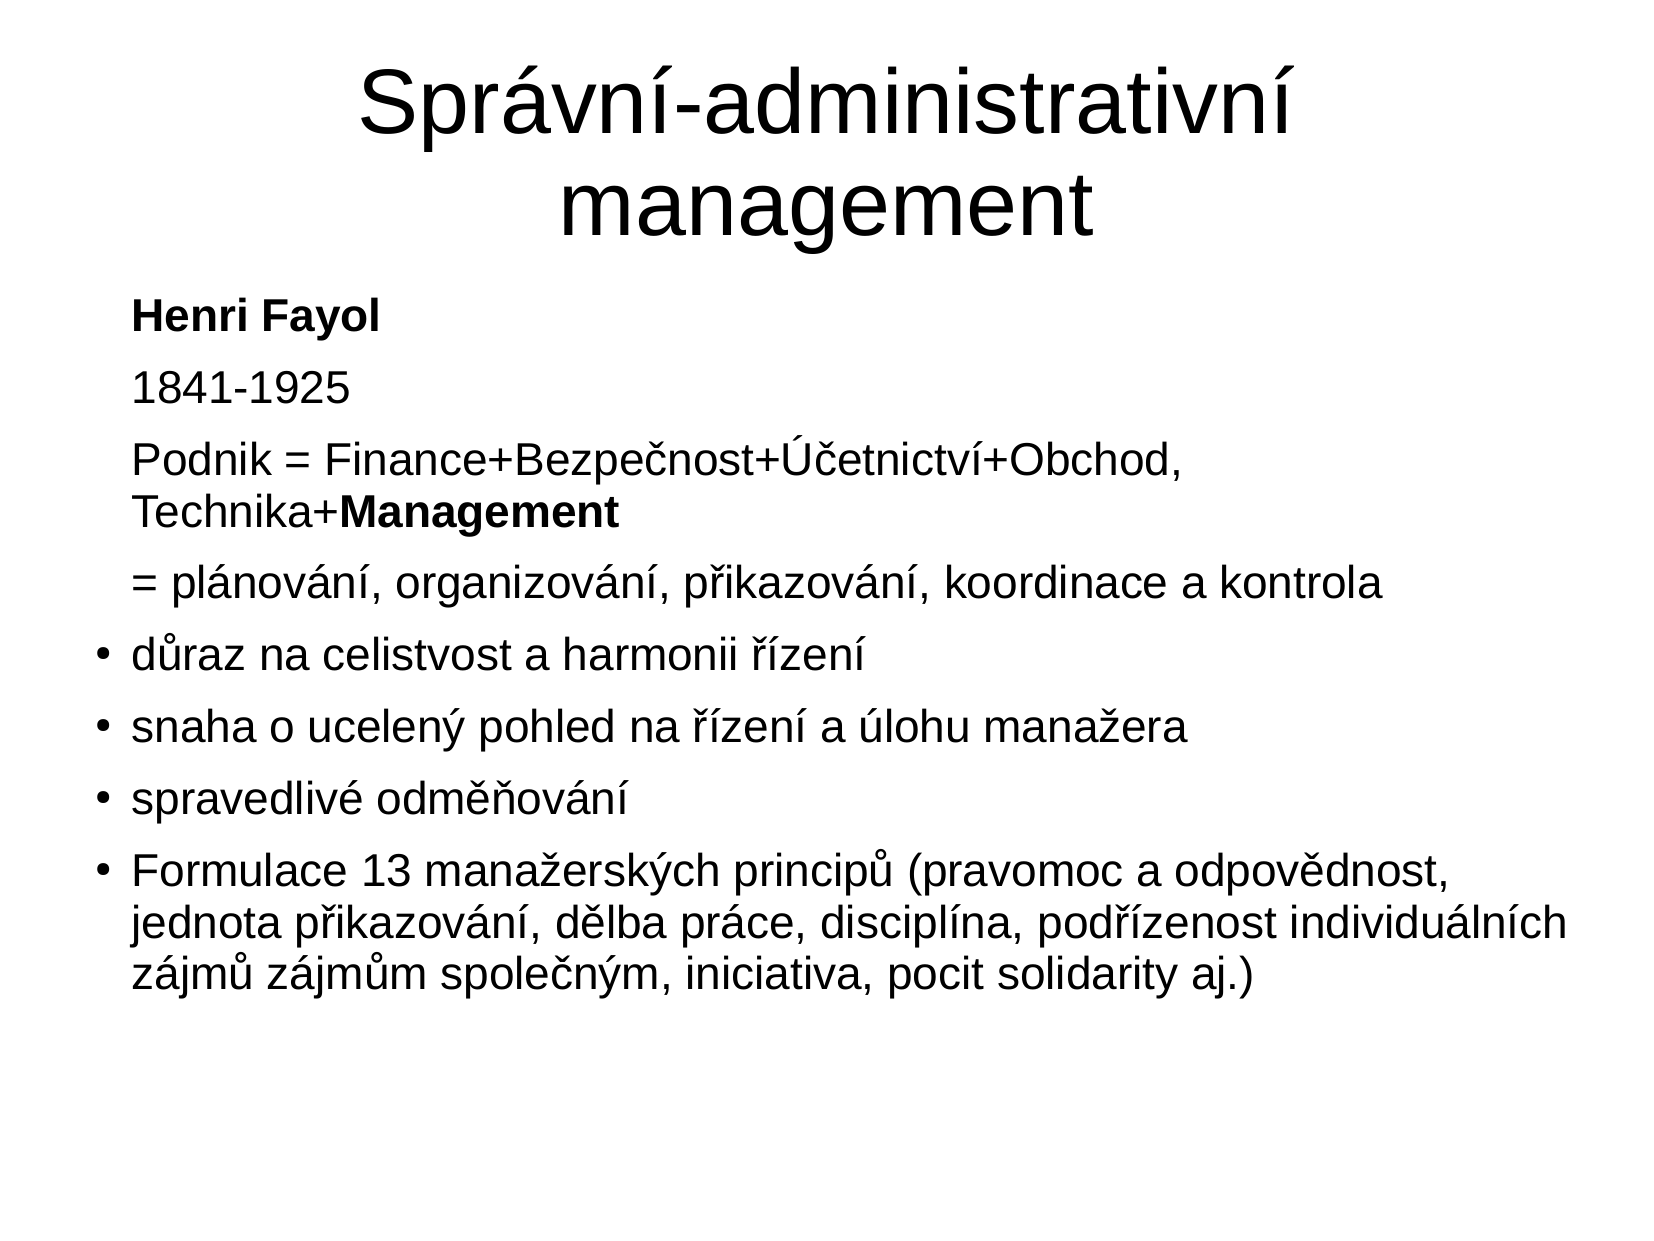

# Správní-administrativní management
Henri Fayol
1841-1925
Podnik = Finance+Bezpečnost+Účetnictví+Obchod, Technika+Management
= plánování, organizování, přikazování, koordinace a kontrola
důraz na celistvost a harmonii řízení
snaha o ucelený pohled na řízení a úlohu manažera
spravedlivé odměňování
Formulace 13 manažerských principů (pravomoc a odpovědnost, jednota přikazování, dělba práce, disciplína, podřízenost individuálních zájmů zájmům společným, iniciativa, pocit solidarity aj.)